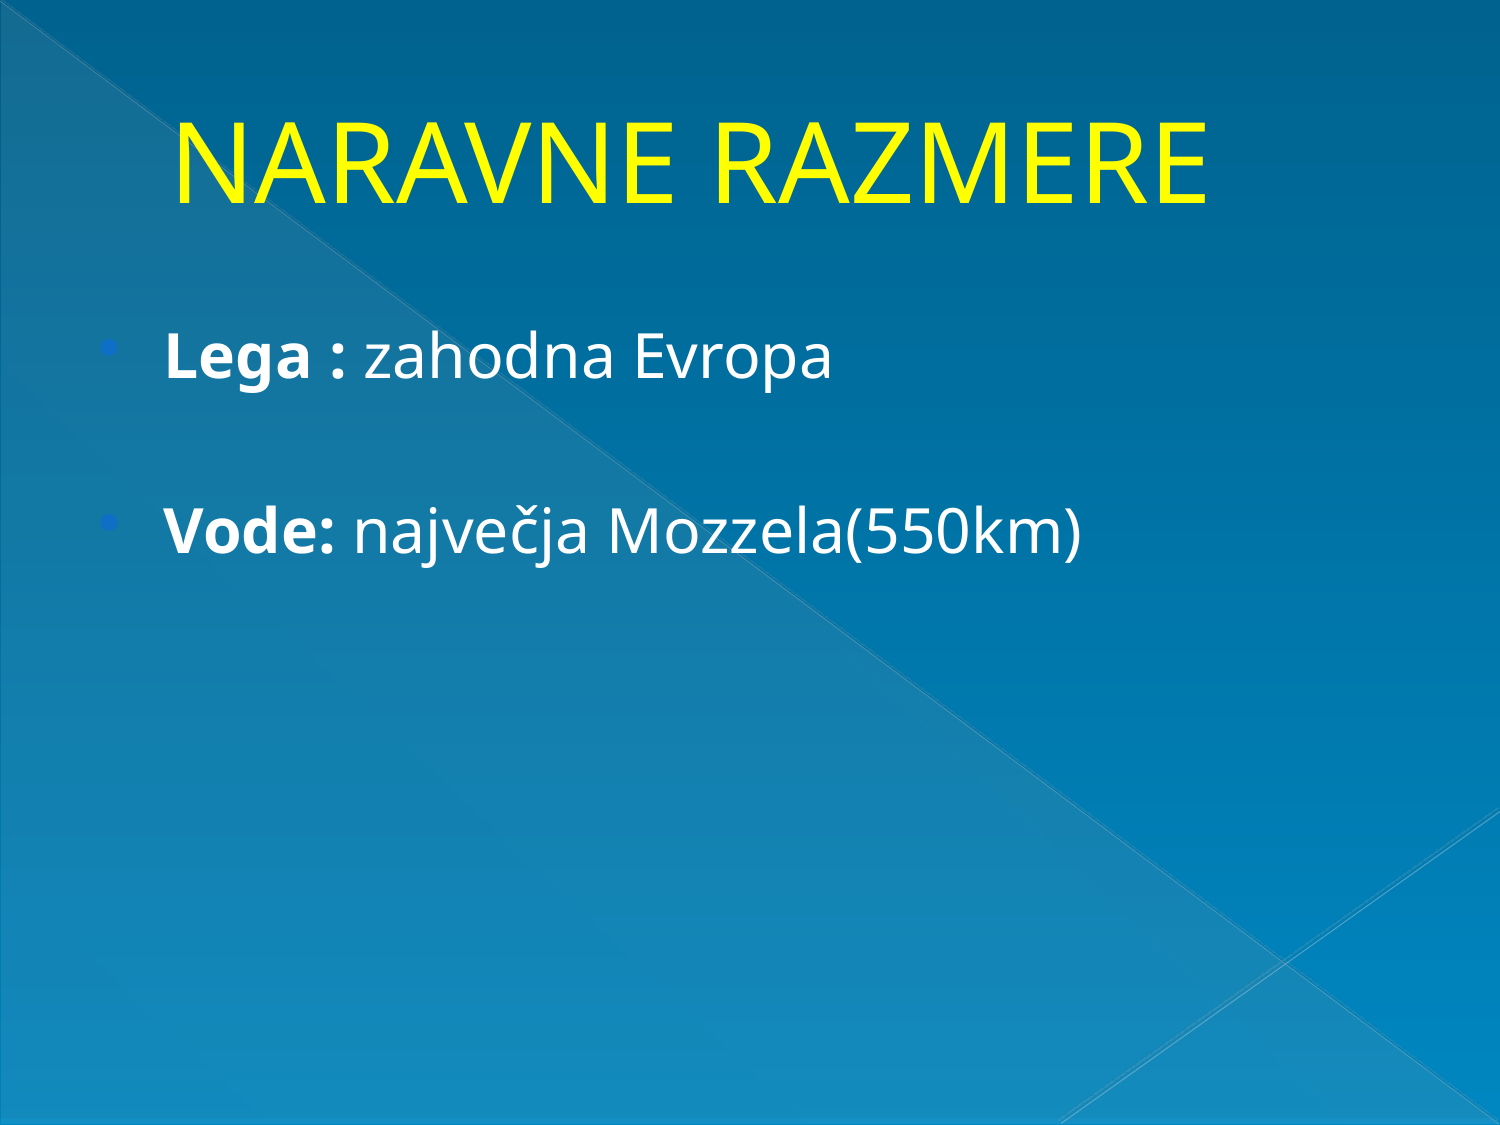

# NARAVNE RAZMERE
Lega : zahodna Evropa
Vode: največja Mozzela(550km)